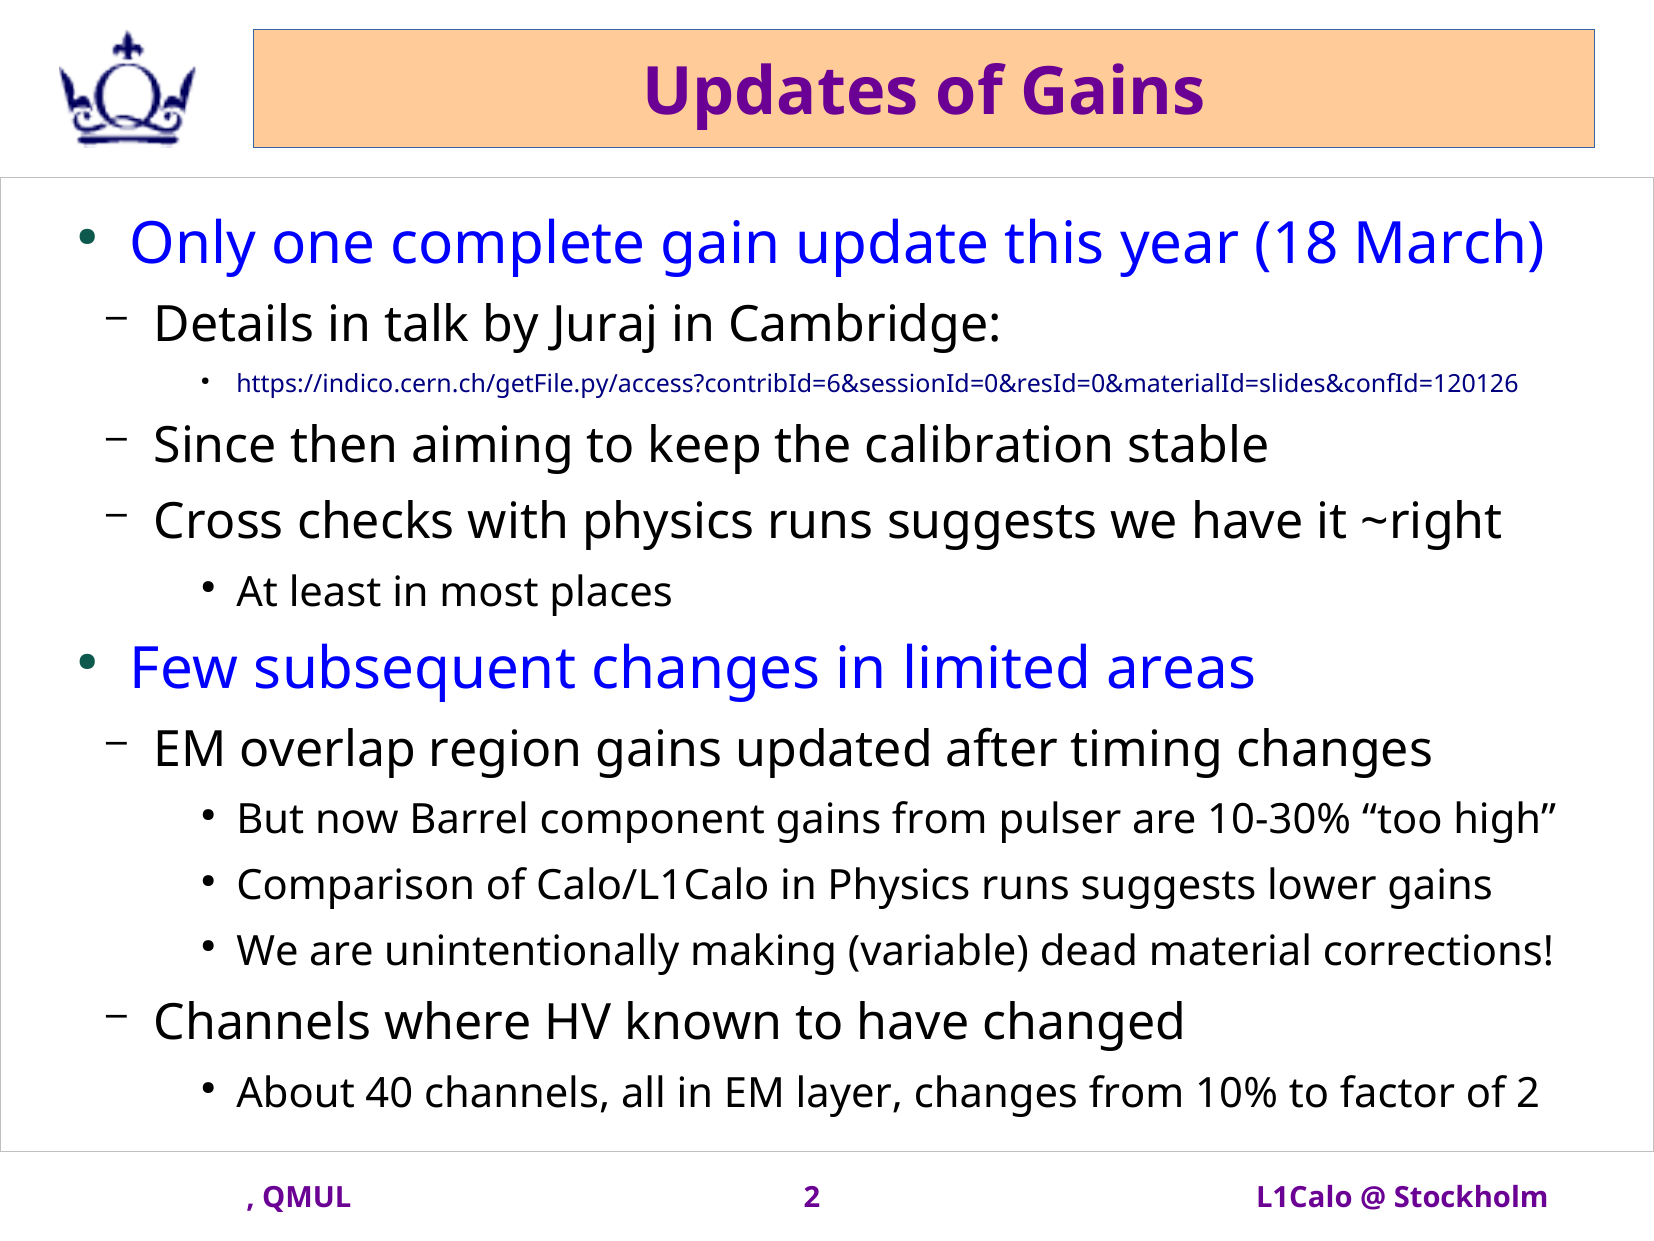

# Updates of Gains
Only one complete gain update this year (18 March)
Details in talk by Juraj in Cambridge:
https://indico.cern.ch/getFile.py/access?contribId=6&sessionId=0&resId=0&materialId=slides&confId=120126
Since then aiming to keep the calibration stable
Cross checks with physics runs suggests we have it ~right
At least in most places
Few subsequent changes in limited areas
EM overlap region gains updated after timing changes
But now Barrel component gains from pulser are 10-30% “too high”
Comparison of Calo/L1Calo in Physics runs suggests lower gains
We are unintentionally making (variable) dead material corrections!
Channels where HV known to have changed
About 40 channels, all in EM layer, changes from 10% to factor of 2